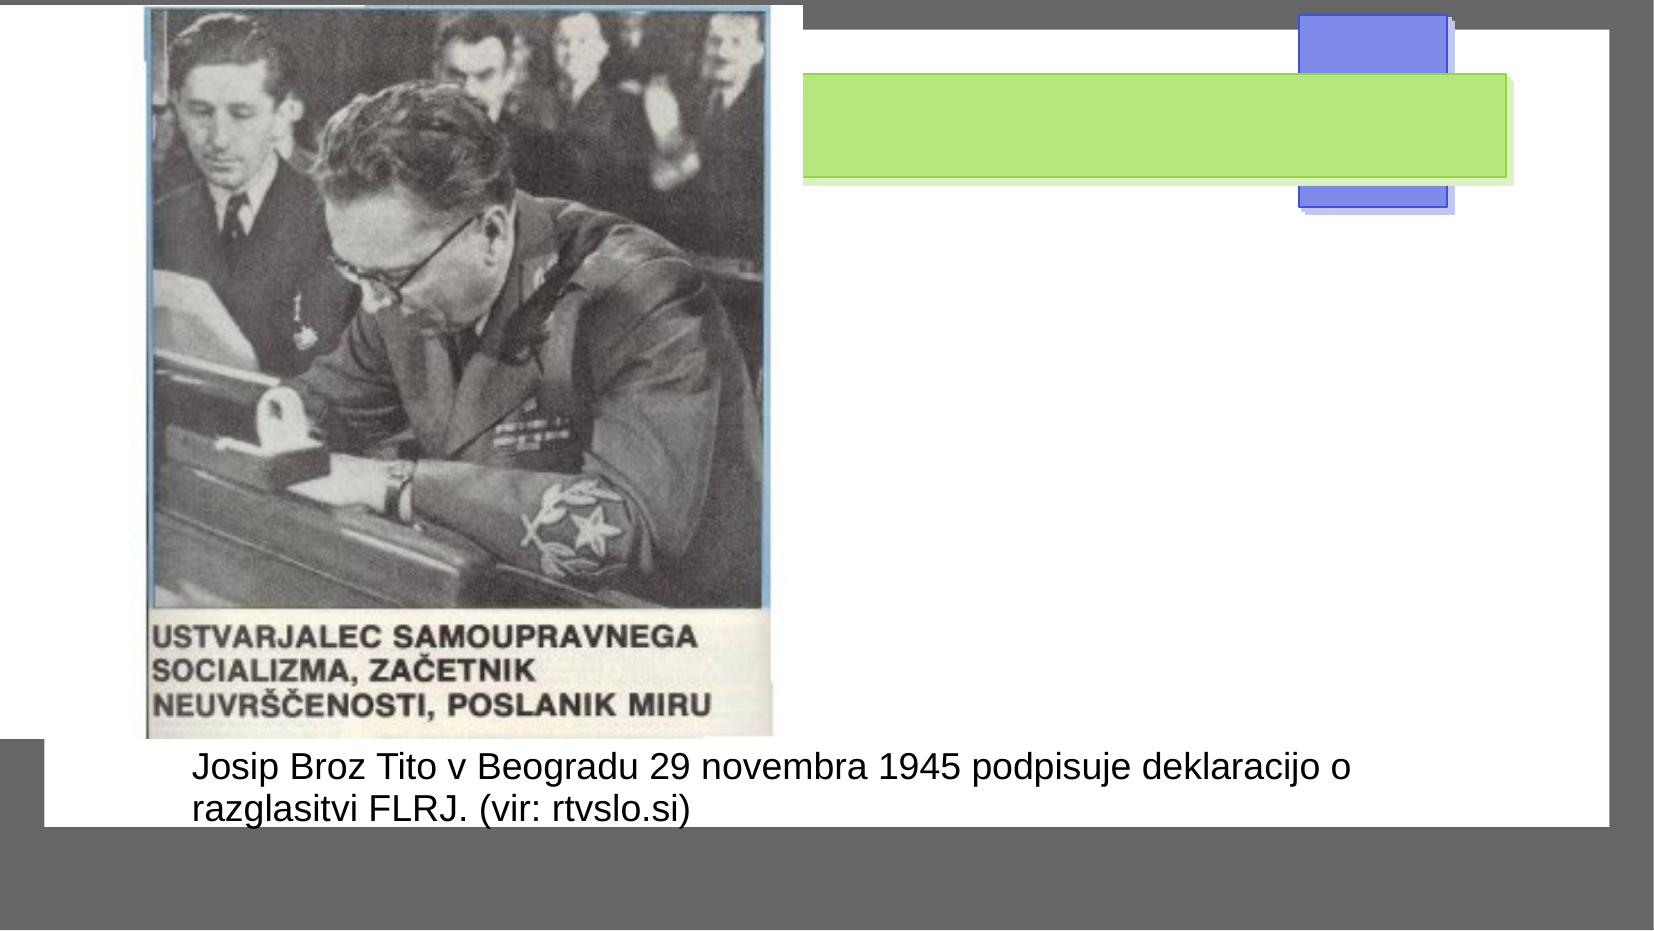

#
Josip Broz Tito v Beogradu 29 novembra 1945 podpisuje deklaracijo o razglasitvi FLRJ. (vir: rtvslo.si)